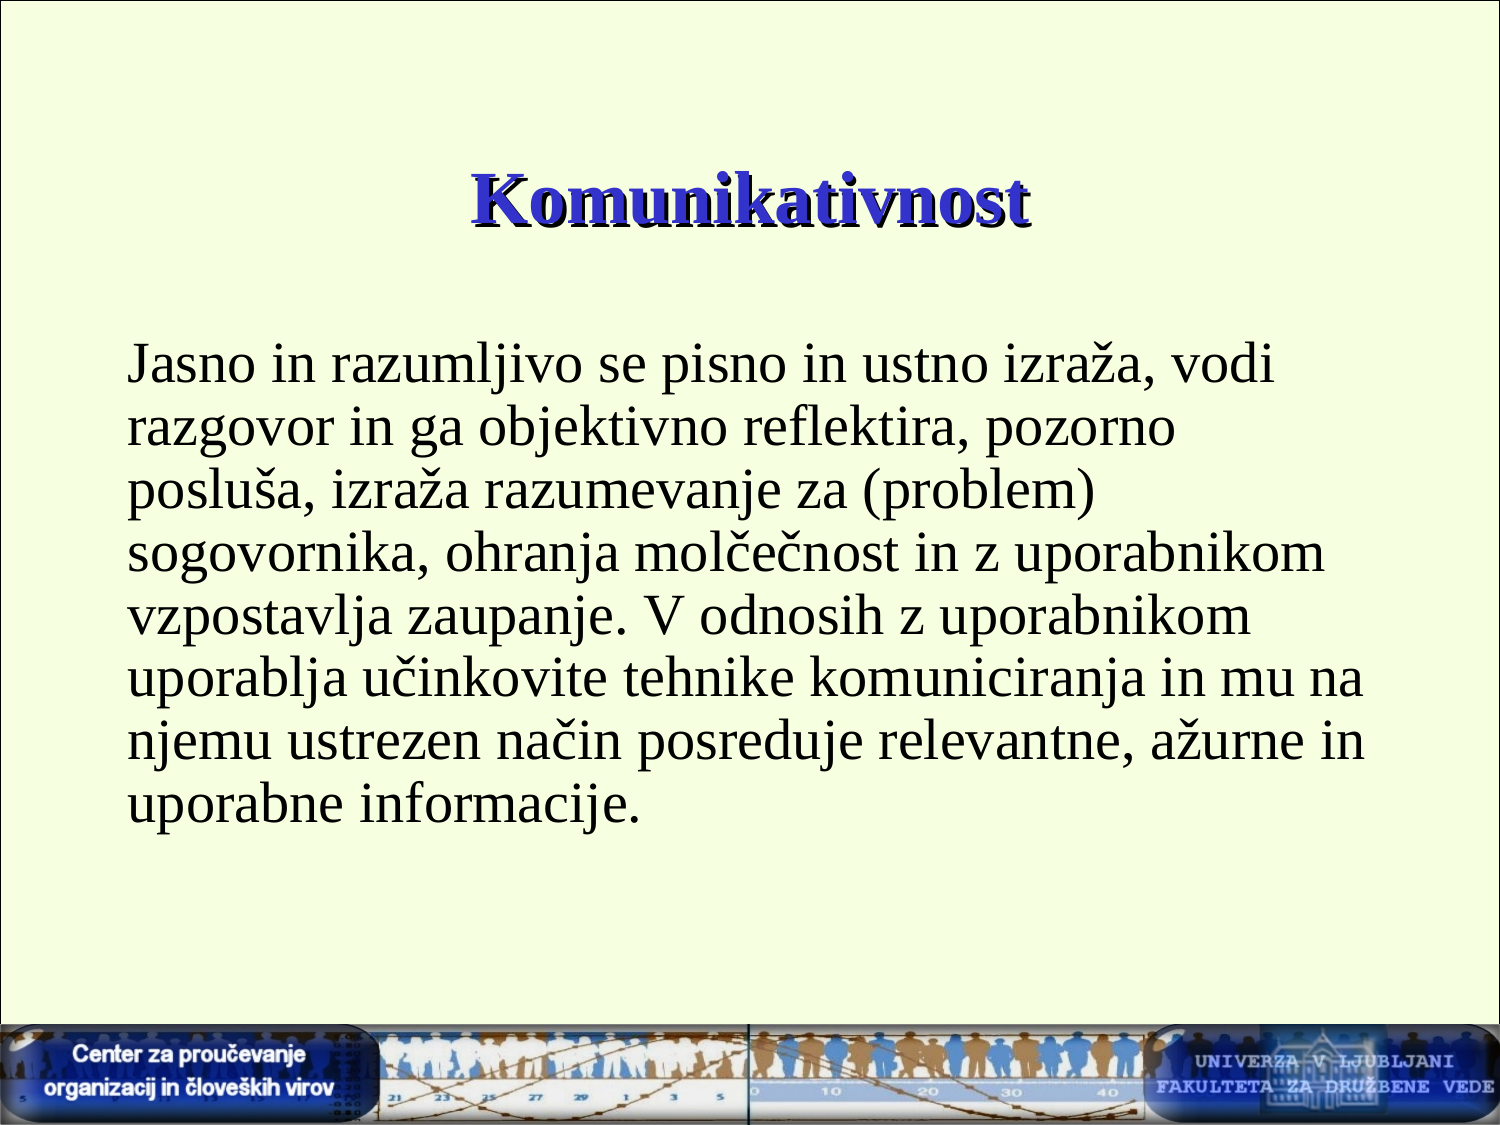

# Komunikativnost
Jasno in razumljivo se pisno in ustno izraža, vodi razgovor in ga objektivno reflektira, pozorno posluša, izraža razumevanje za (problem) sogovornika, ohranja molčečnost in z uporabnikom vzpostavlja zaupanje. V odnosih z uporabnikom uporablja učinkovite tehnike komuniciranja in mu na njemu ustrezen način posreduje relevantne, ažurne in uporabne informacije.